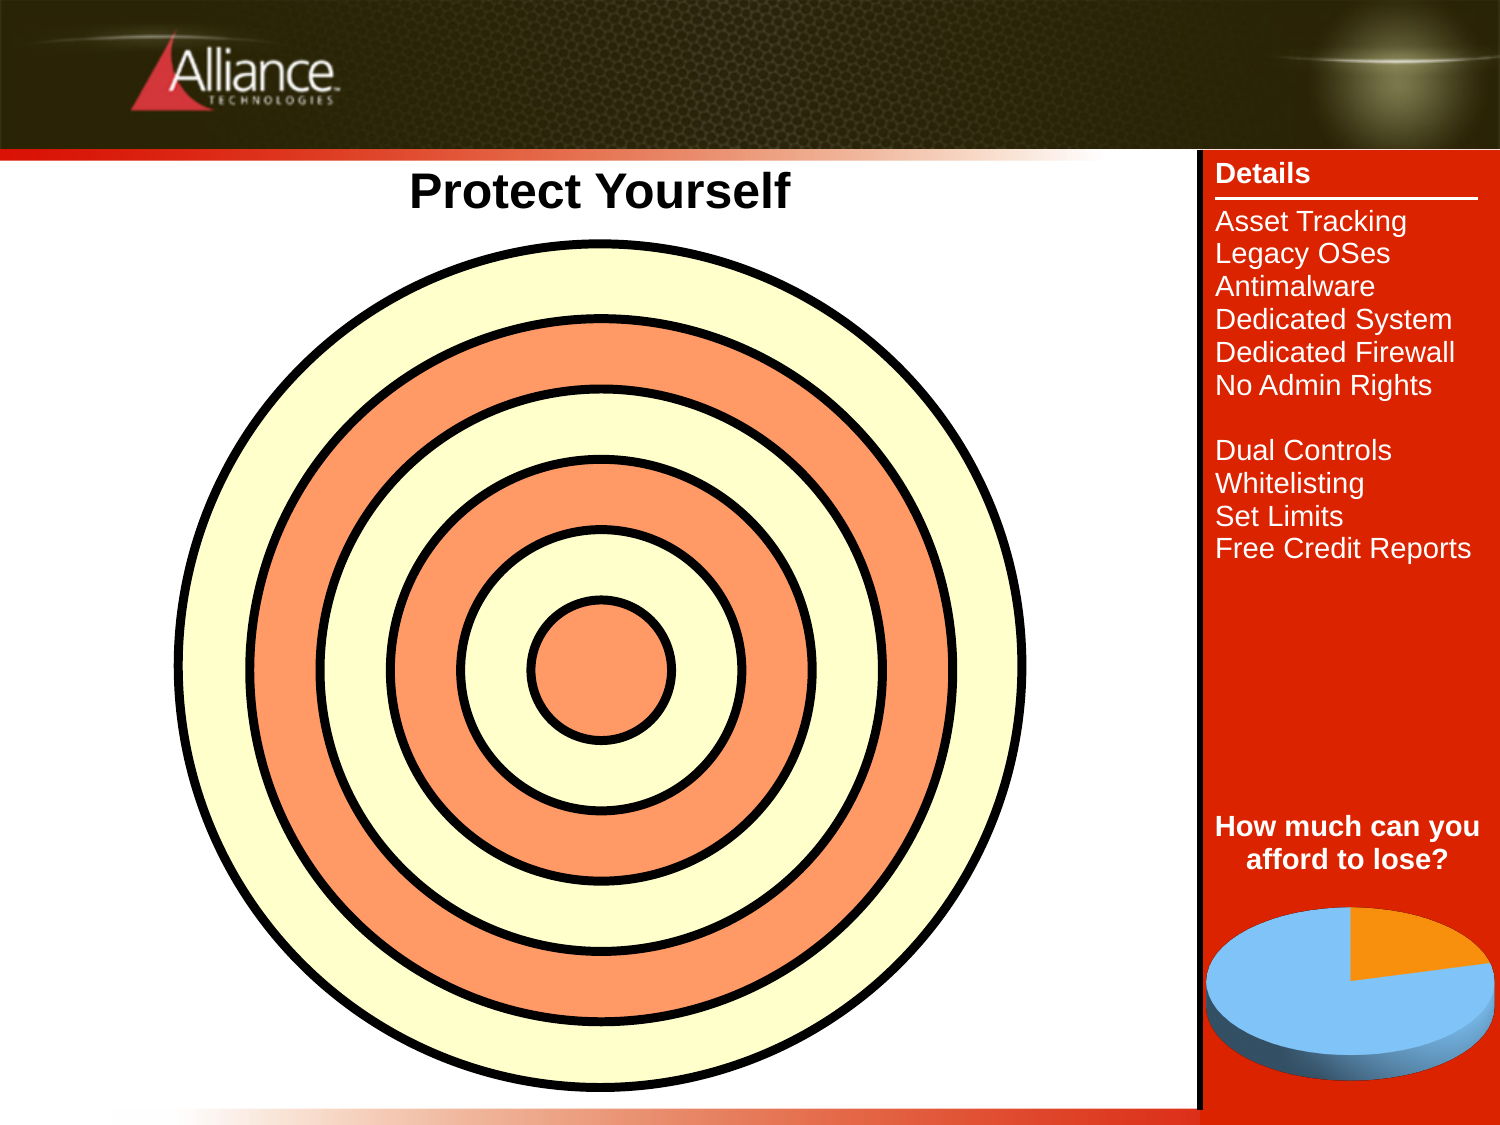

Details
Protect Yourself
Asset Tracking
Legacy OSes
Antimalware
Dedicated System
Dedicated Firewall
No Admin Rights
Dual Controls
Whitelisting
Set Limits
Free Credit Reports
How much can you
afford to lose?
[unsupported chart]